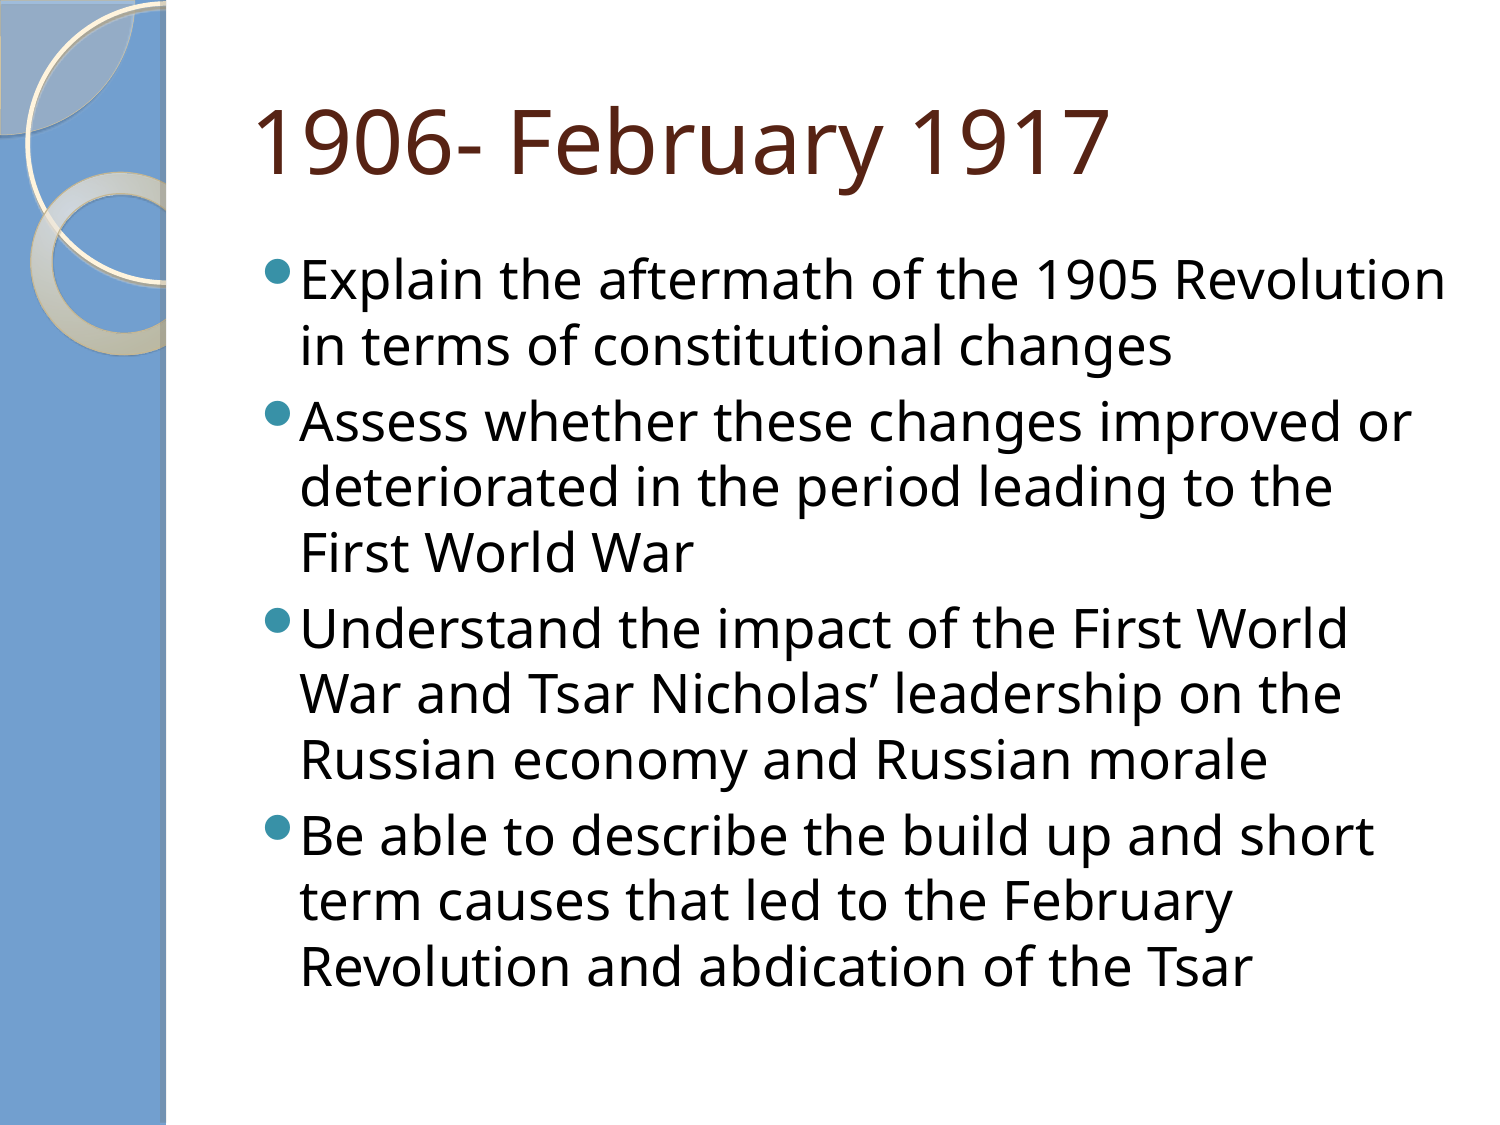

# 1906- February 1917
Explain the aftermath of the 1905 Revolution in terms of constitutional changes
Assess whether these changes improved or deteriorated in the period leading to the First World War
Understand the impact of the First World War and Tsar Nicholas’ leadership on the Russian economy and Russian morale
Be able to describe the build up and short term causes that led to the February Revolution and abdication of the Tsar